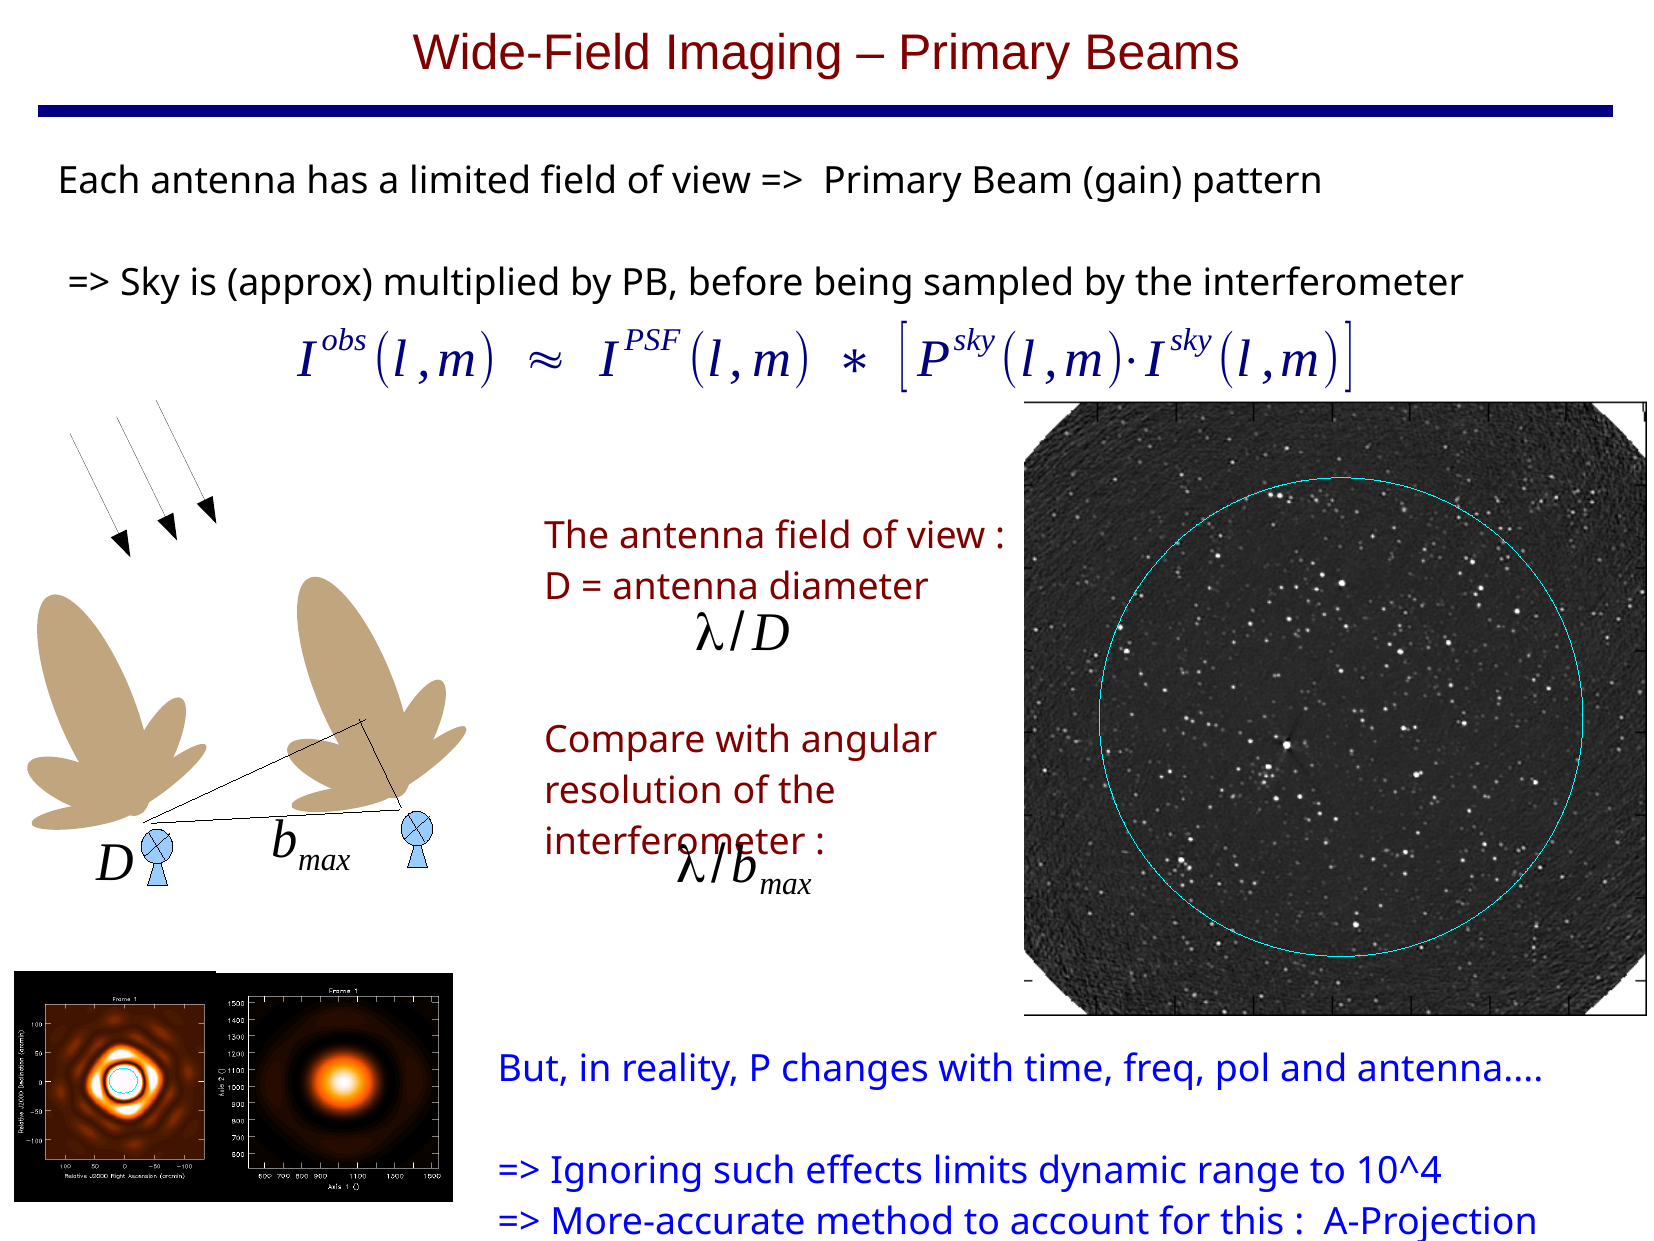

# Wide-Field Imaging – Primary Beams
Each antenna has a limited field of view => Primary Beam (gain) pattern
 => Sky is (approx) multiplied by PB, before being sampled by the interferometer
The antenna field of view :
D = antenna diameter
Compare with angular
resolution of the
interferometer :
But, in reality, P changes with time, freq, pol and antenna....
=> Ignoring such effects limits dynamic range to 10^4
=> More-accurate method to account for this : A-Projection